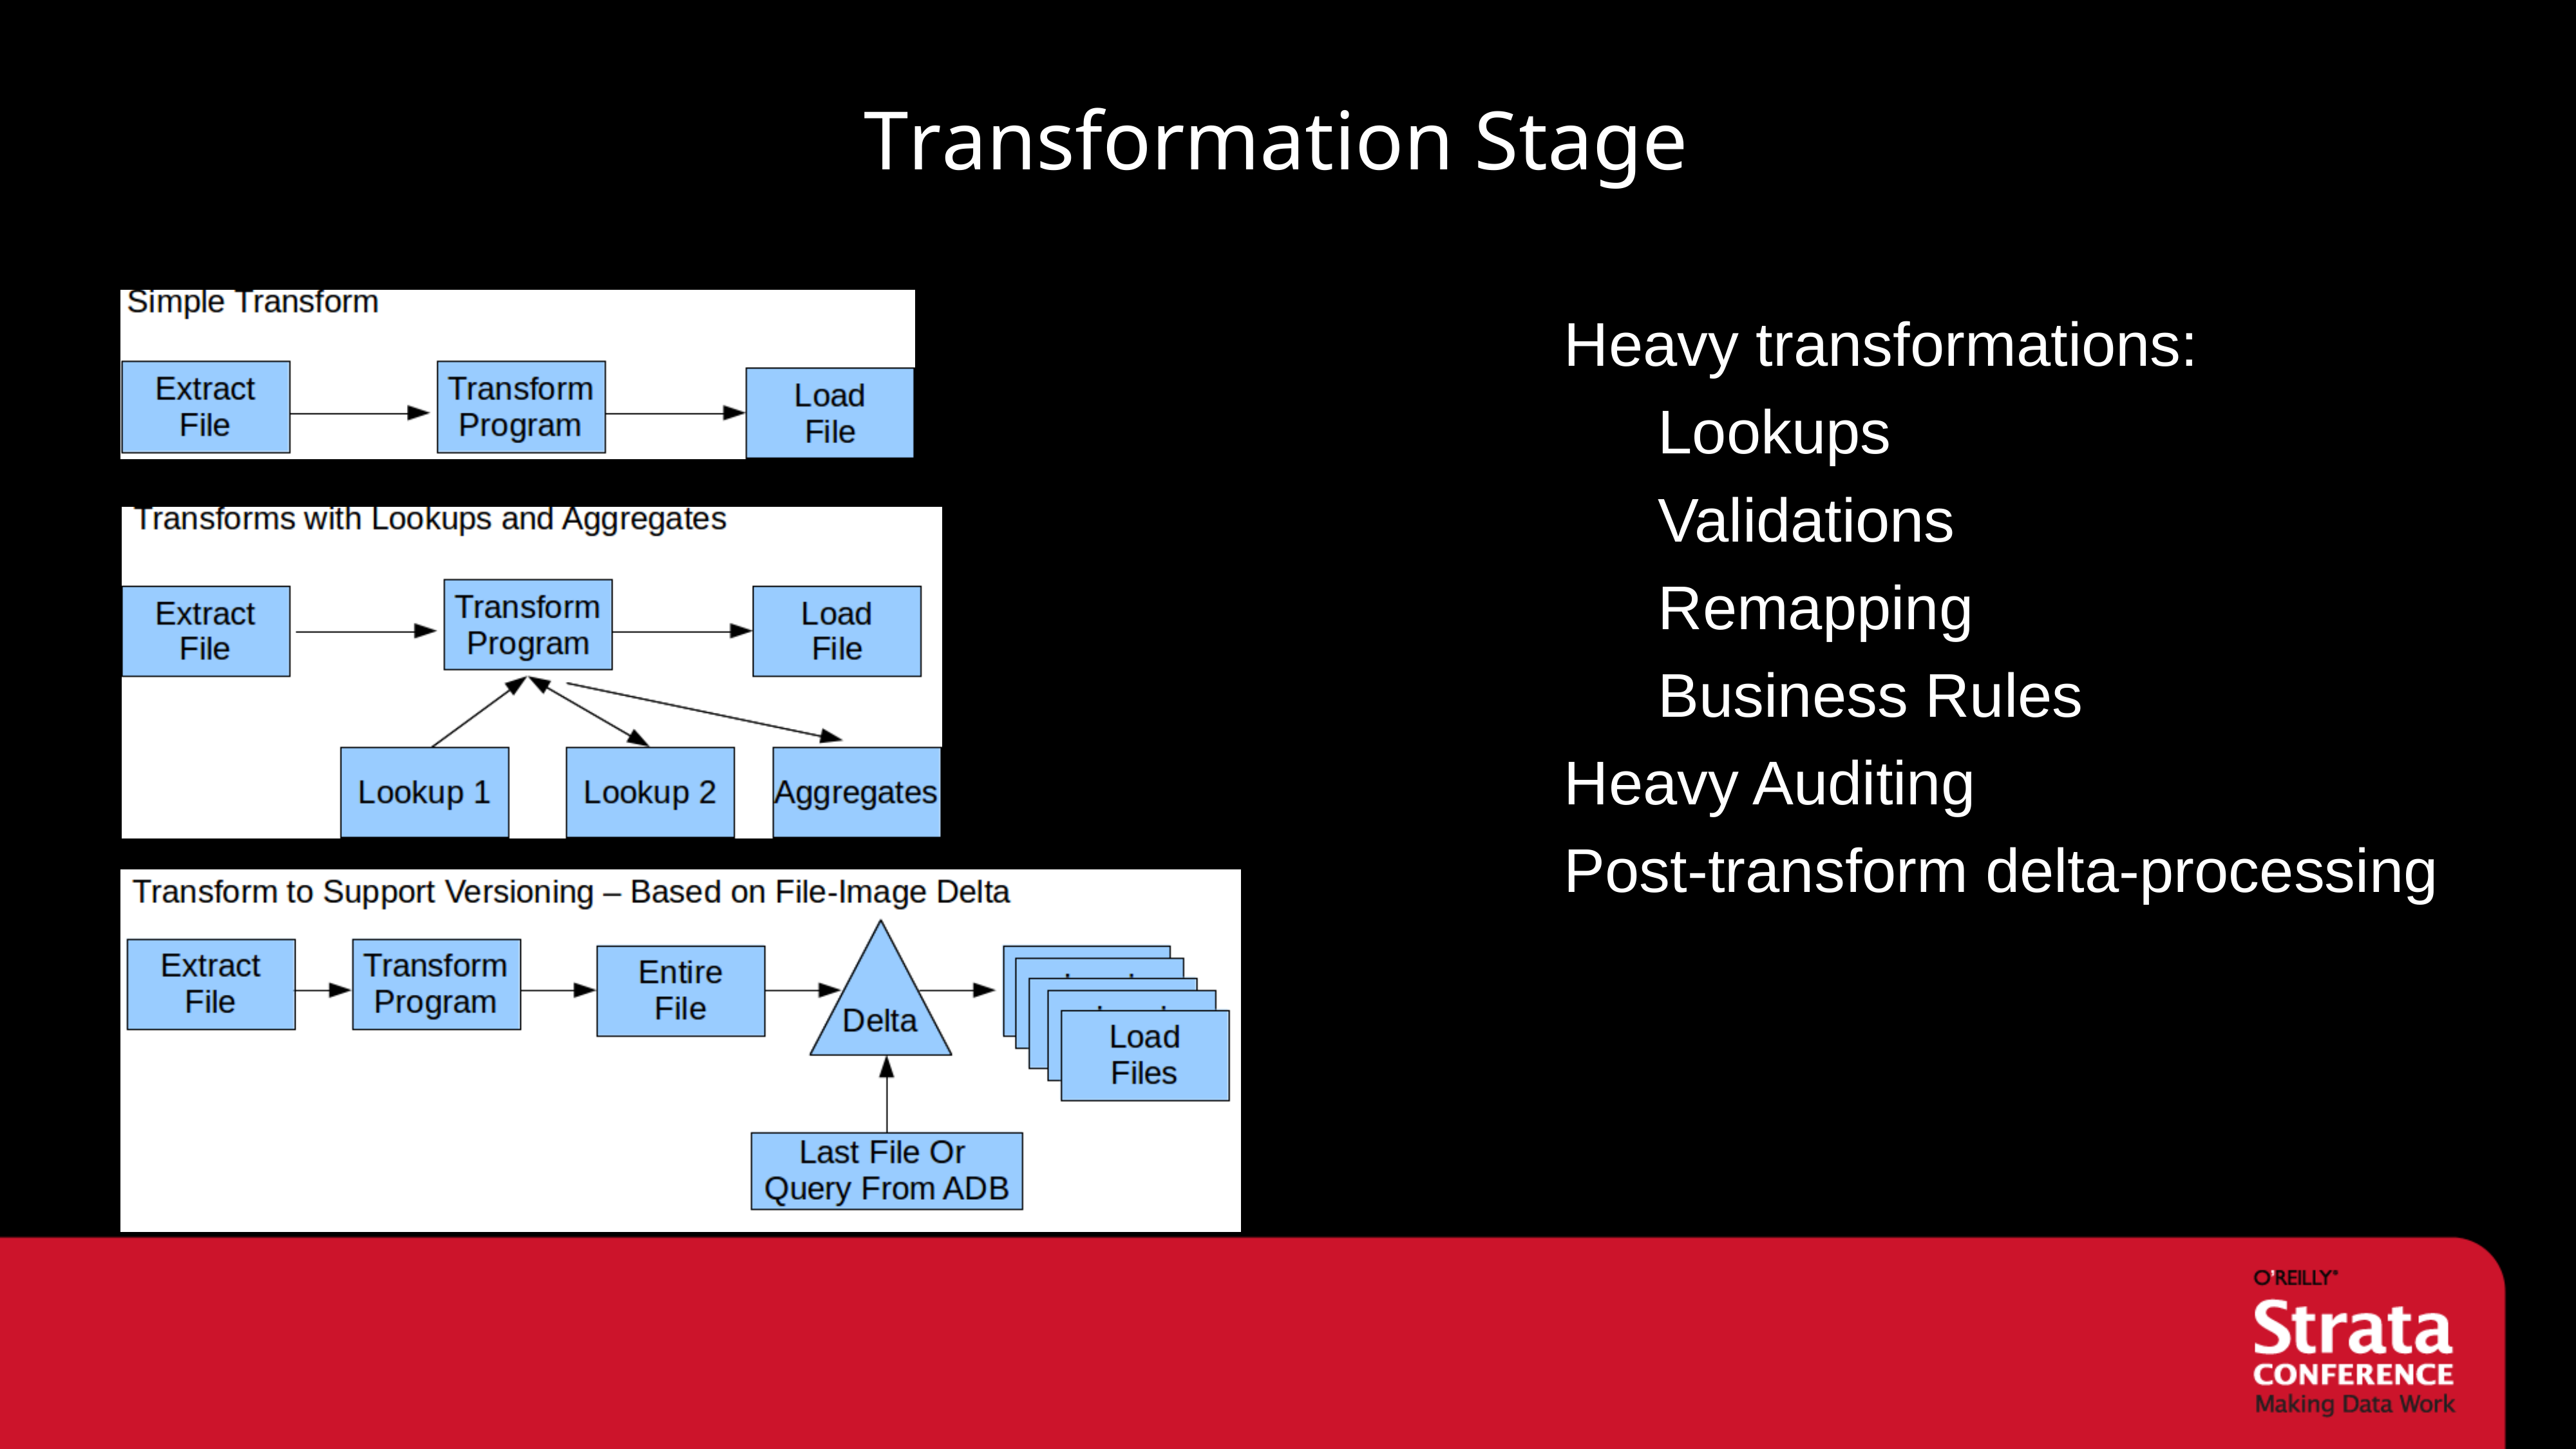

#
Transformation Stage
Heavy transformations:
Lookups
Validations
Remapping
Business Rules
Heavy Auditing
Post-transform delta-processing